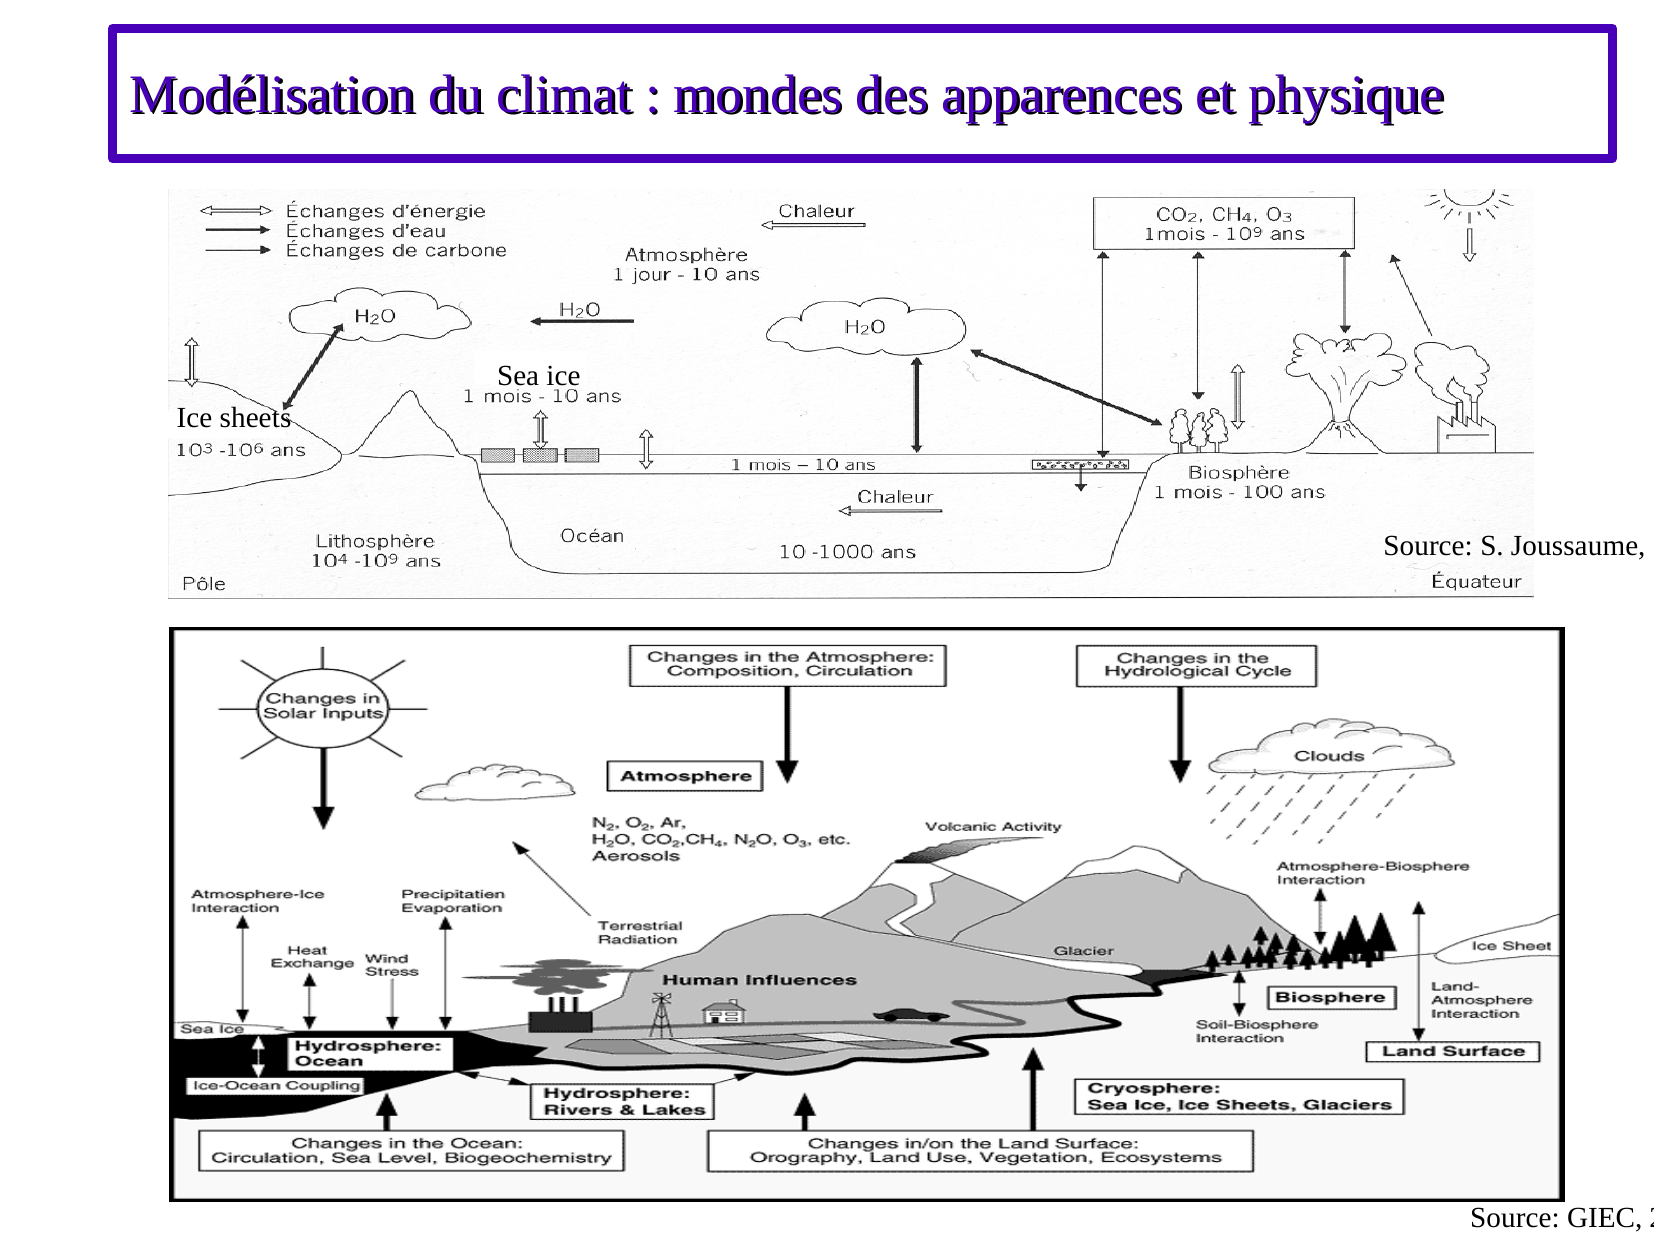

Modélisation du climat : mondes des apparences et physique
Sea ice
Ice sheets
Source: S. Joussaume, 2000
Source: GIEC, 2001